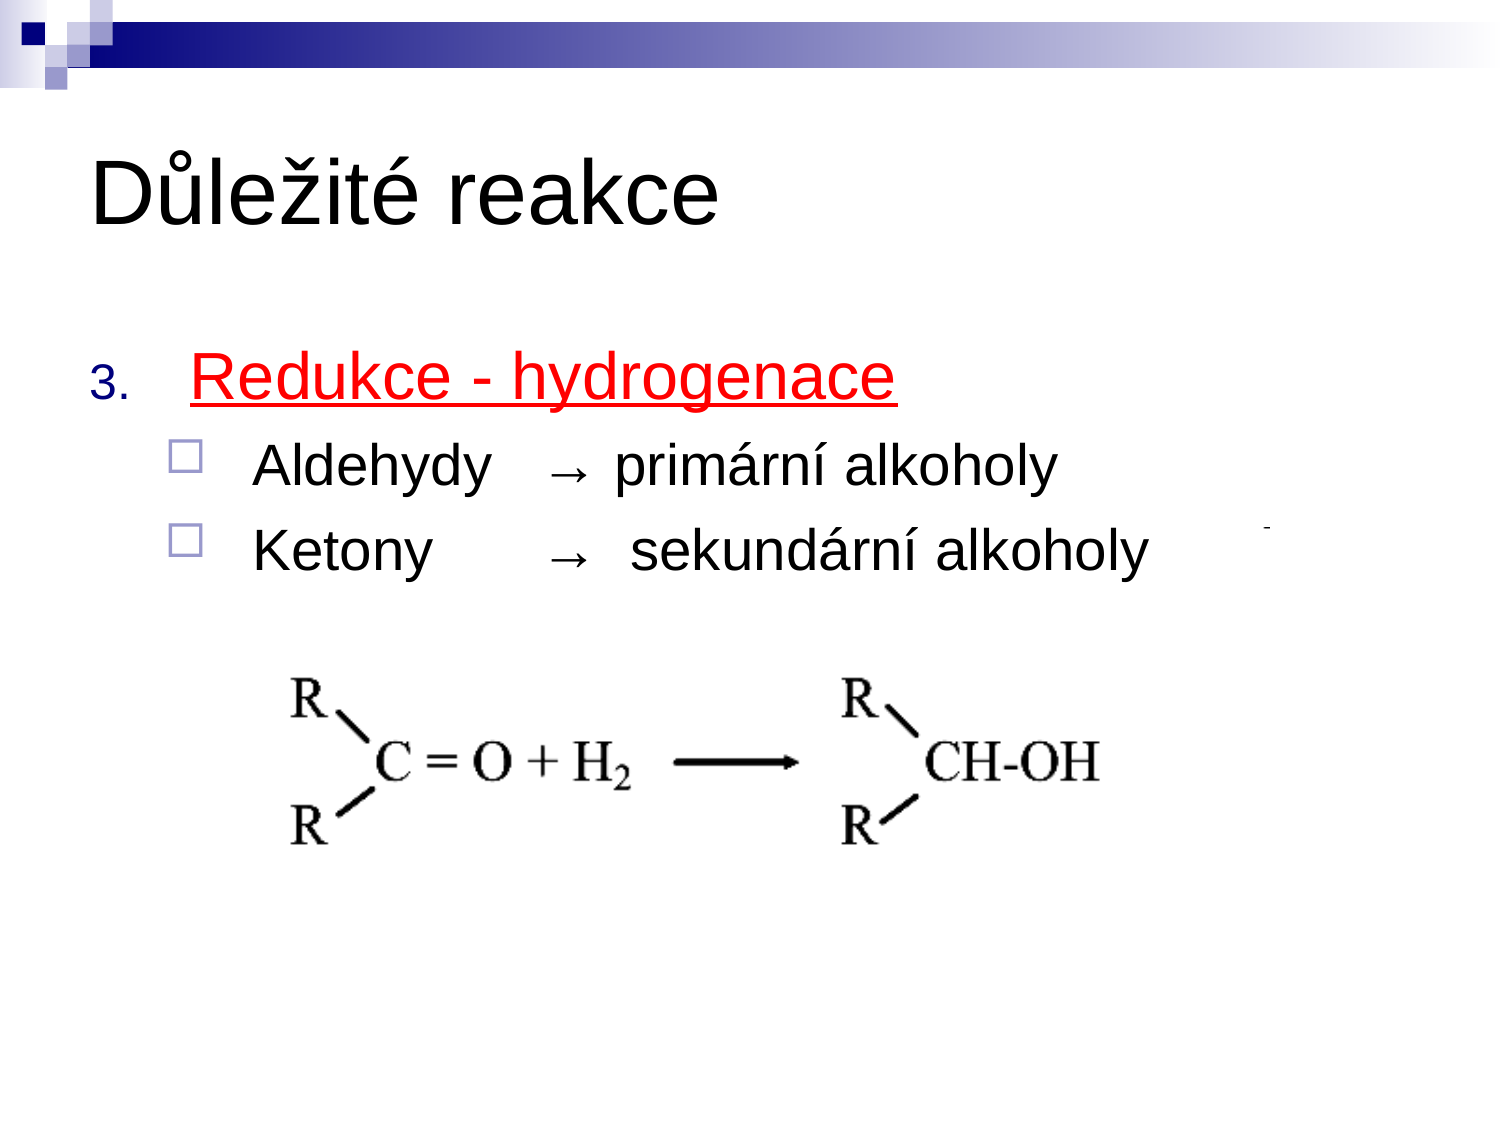

# Důležité reakce
Redukce - hydrogenace
Aldehydy 	→ primární alkoholy
Ketony 	→ sekundární alkoholy